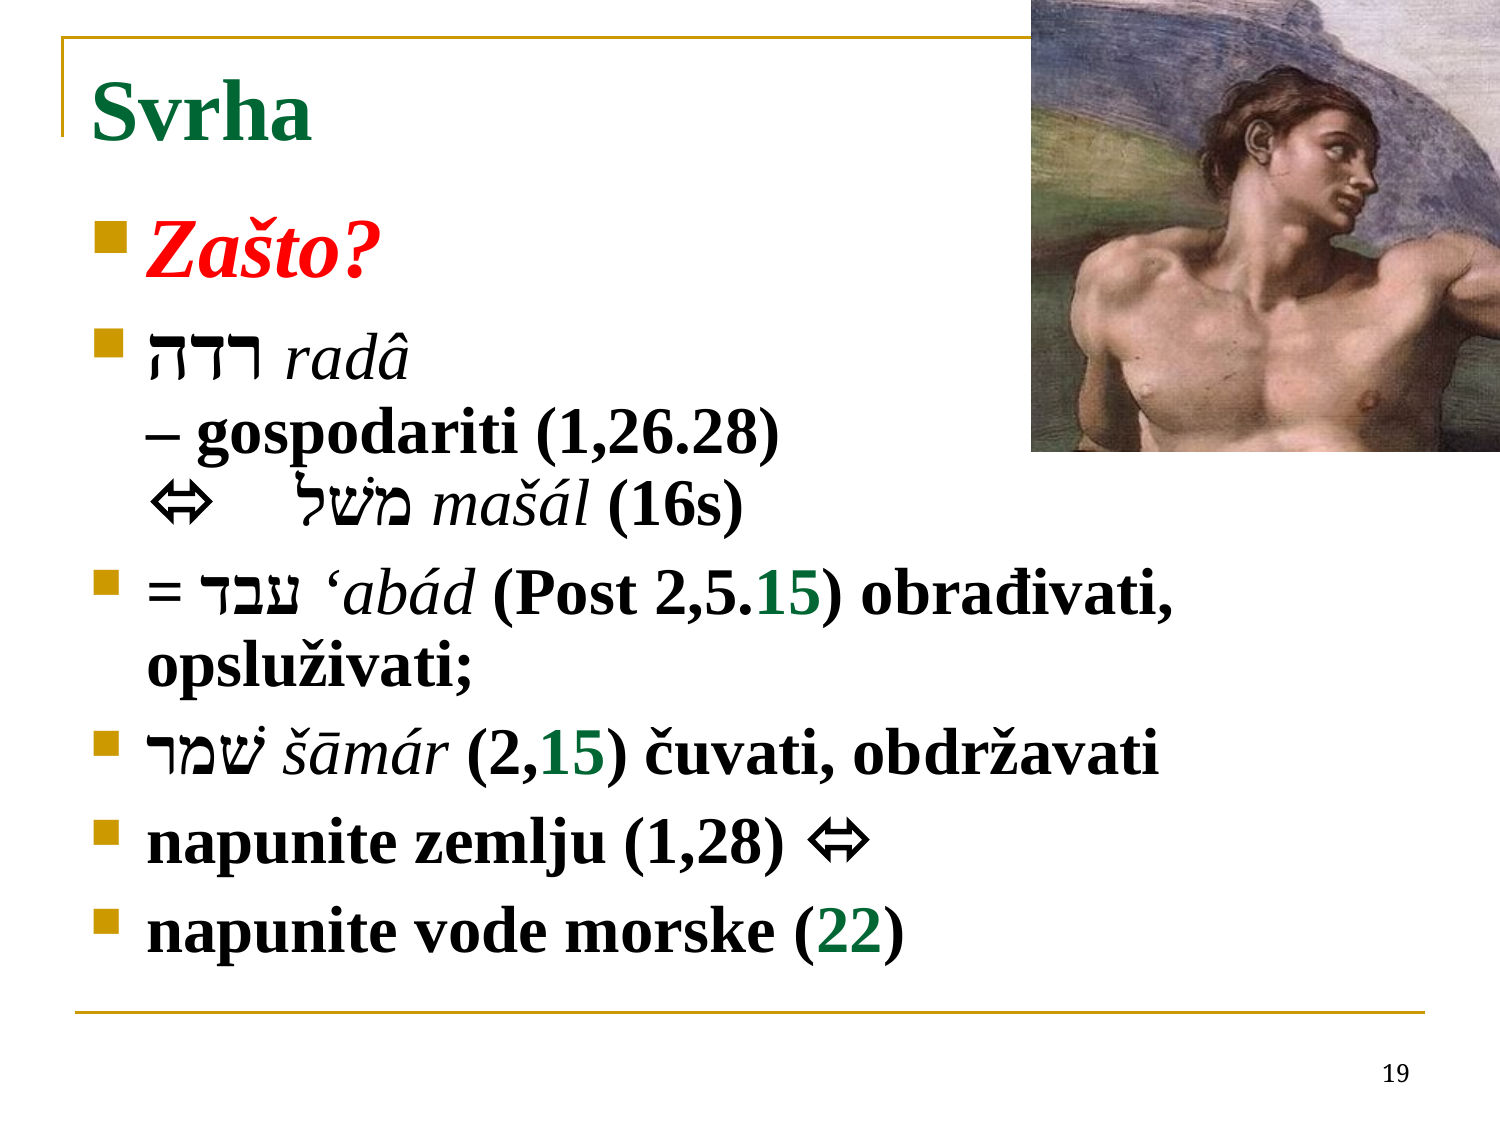

# Svrha
Zašto?
רדה radâ
– gospodariti (1,26.28)
	משׁל mašál (16s)
= עבד ‘abád (Post 2,5.15) obrađivati, opsluživati;
שׁמר šāmár (2,15) čuvati, obdržavati
napunite zemlju (1,28) 
napunite vode morske (22)